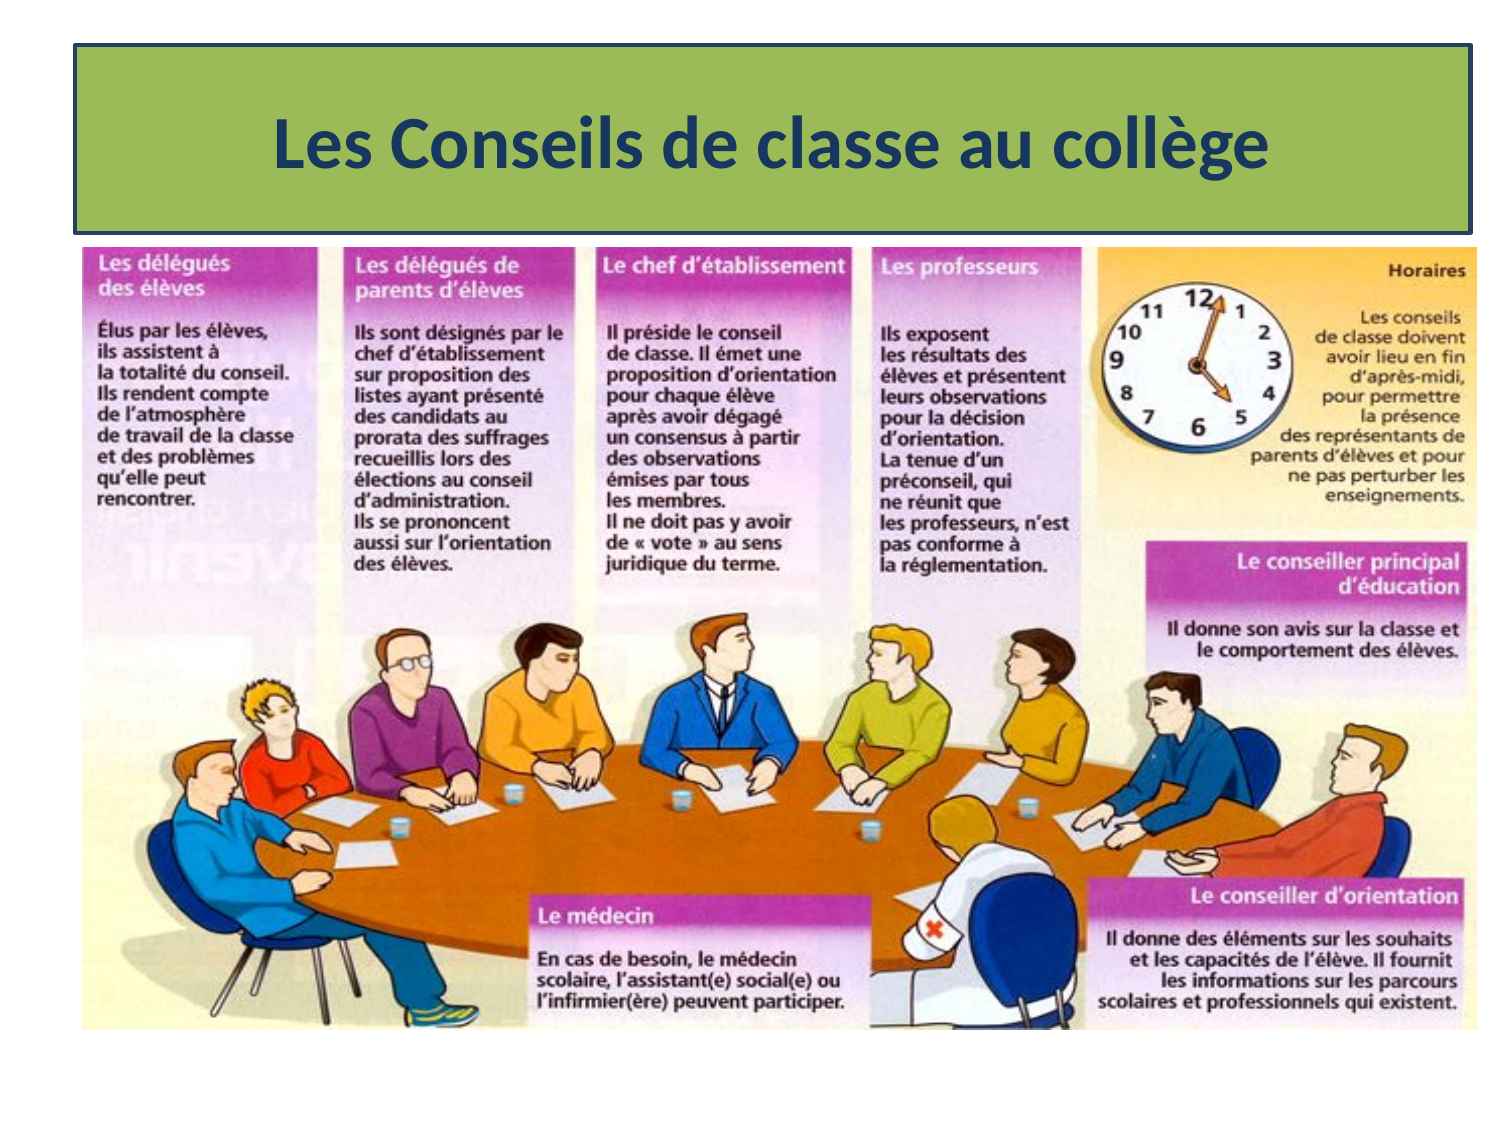

#
Les Conseils de classe au collège